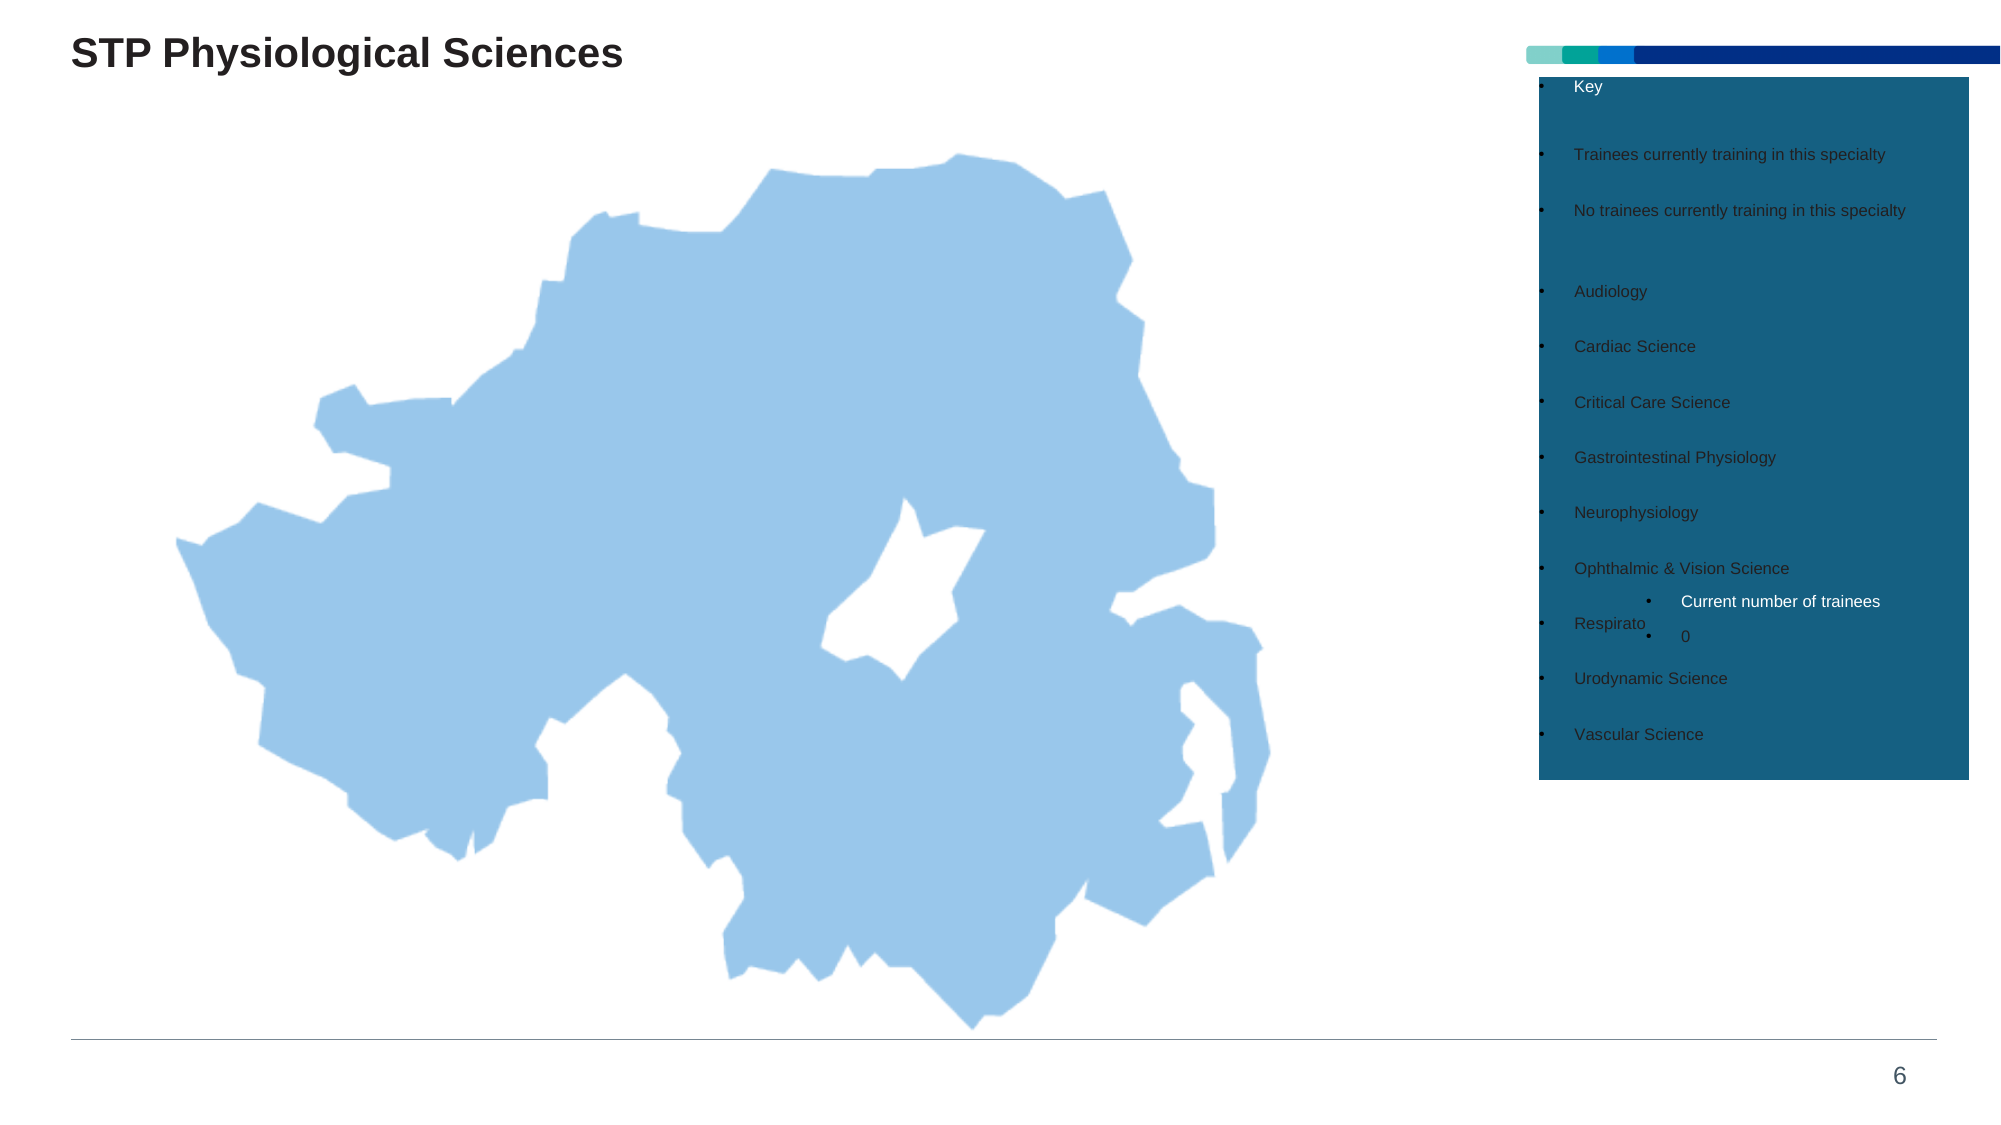

# STP Physiological Sciences
| Key | |
| --- | --- |
| Trainees currently training in this specialty | |
| No trainees currently training in this specialty | |
| Specialty | |
| --- | --- |
| Audiology | |
| Cardiac Science | |
| Critical Care Science | |
| Gastrointestinal Physiology | |
| Neurophysiology | |
| Ophthalmic & Vision Science | |
| Respiratory & Sleep Science | |
| Urodynamic Science | |
| Vascular Science | |
| Current number of trainees |
| --- |
| 0 |